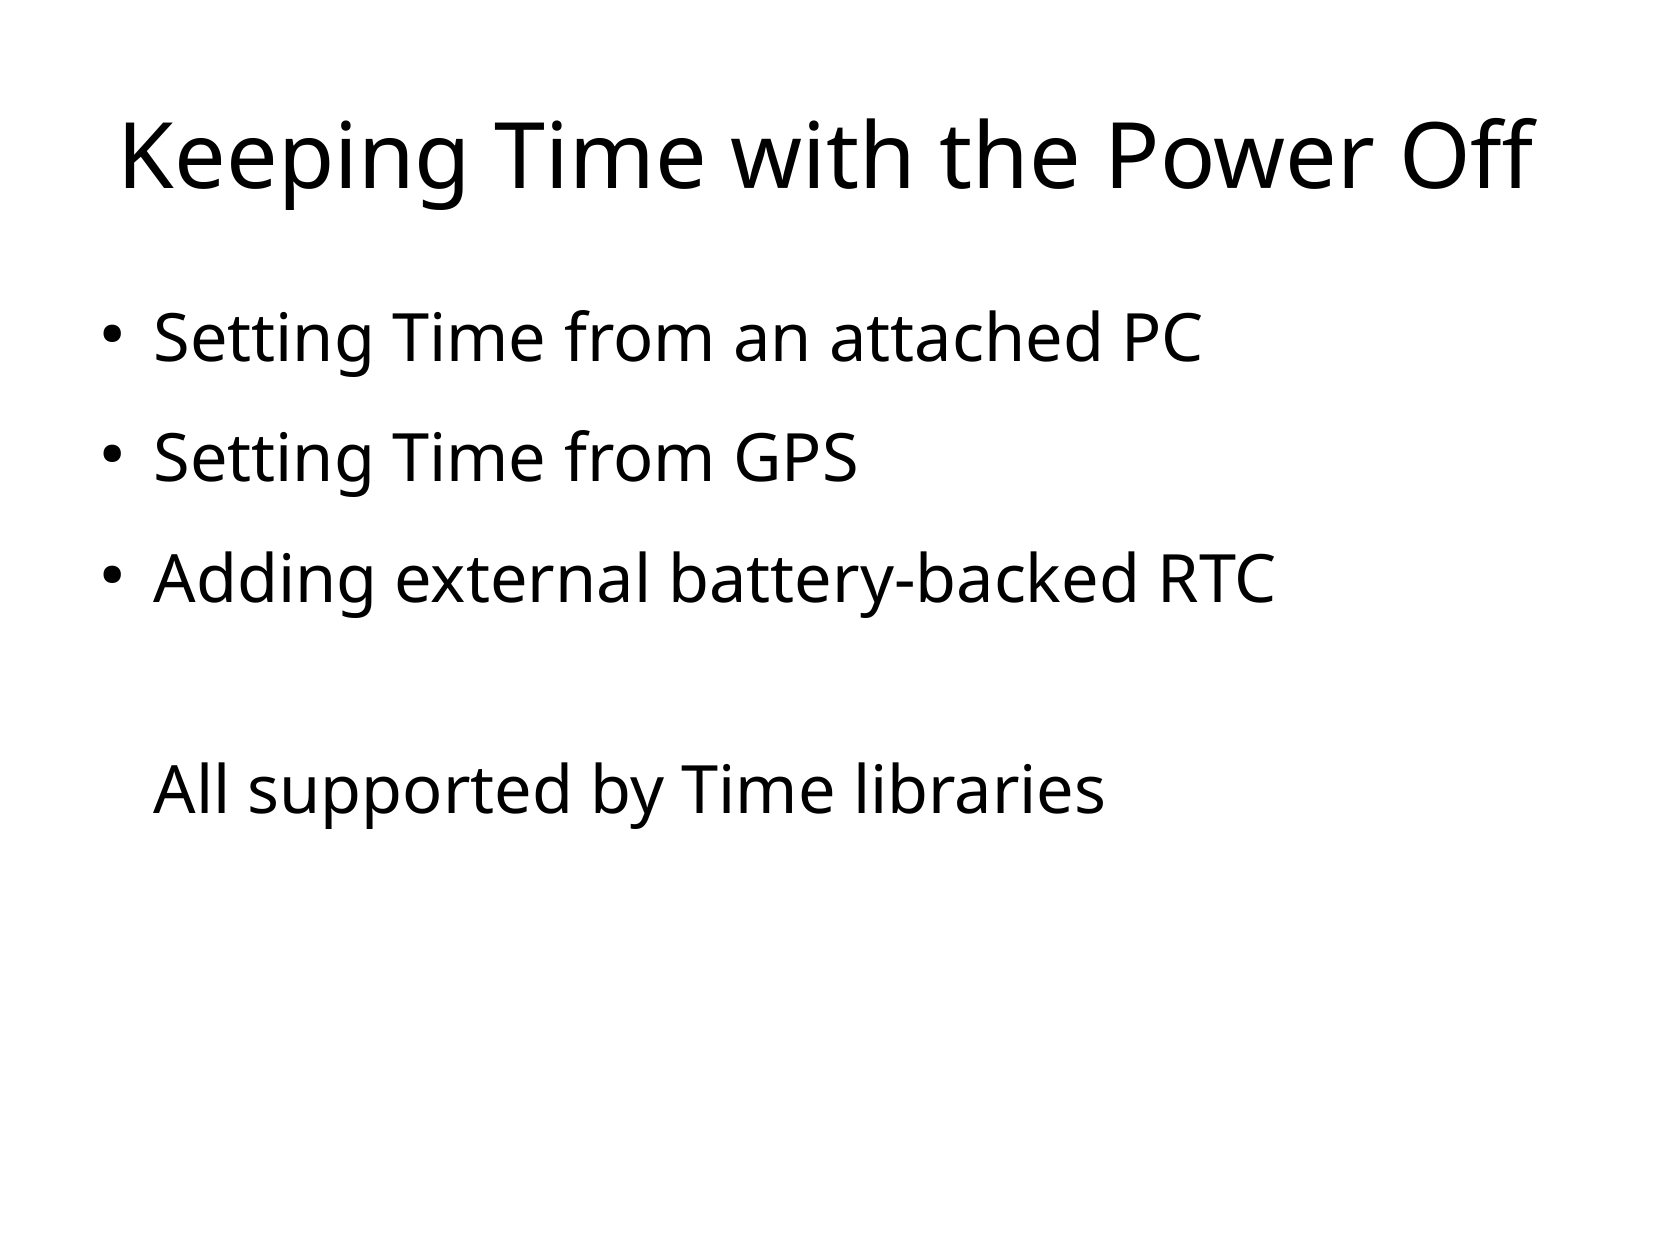

# Keeping Time with the Power Off
Setting Time from an attached PC
Setting Time from GPS
Adding external battery-backed RTC
All supported by Time libraries